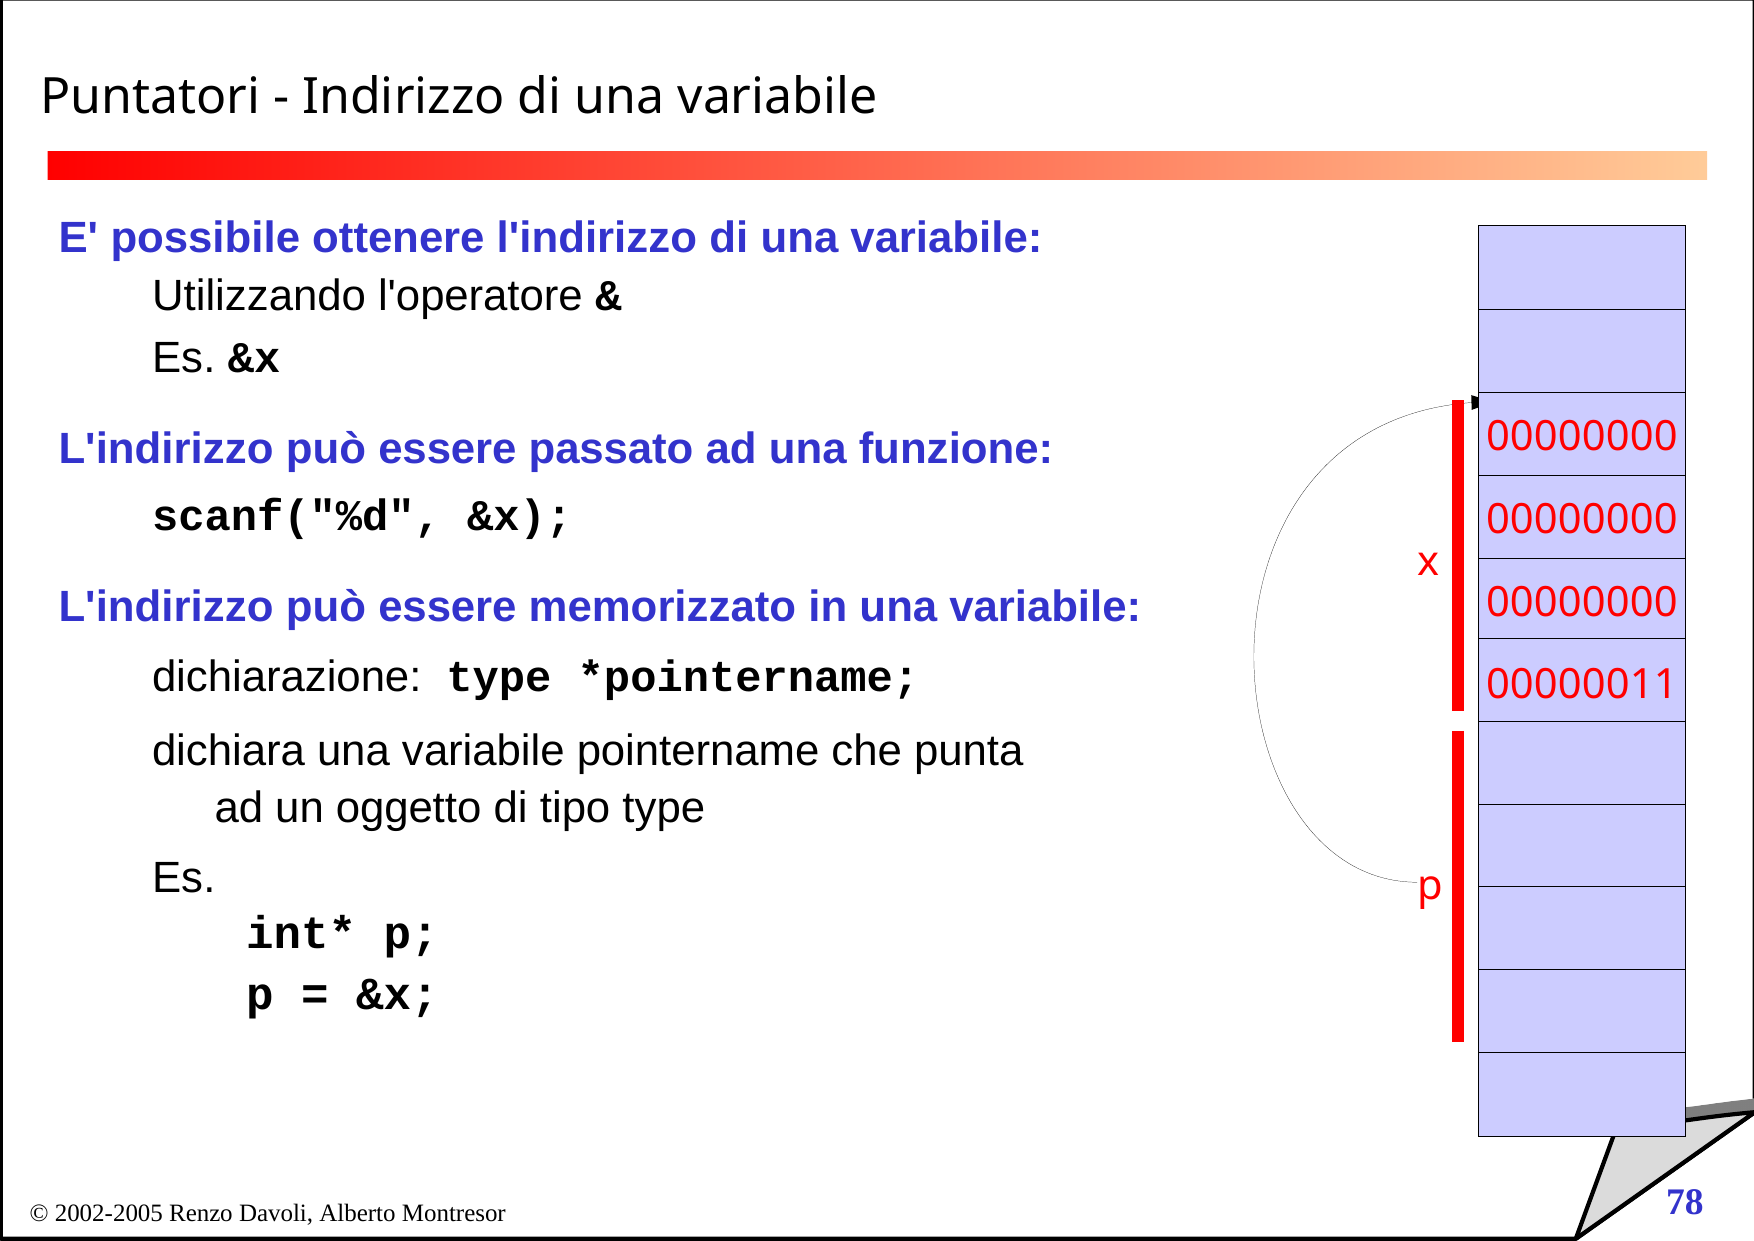

# Puntatori - Indirizzo di una variabile
E' possibile ottenere l'indirizzo di una variabile:
Utilizzando l'operatore &
Es. &x
L'indirizzo può essere passato ad una funzione:
scanf("%d", &x);
L'indirizzo può essere memorizzato in una variabile:
dichiarazione: type *pointername;
dichiara una variabile pointername che punta
ad un oggetto di tipo type
Es.
int* p;
p = &x;
00000000
00000000
x
00000000
00000011
p